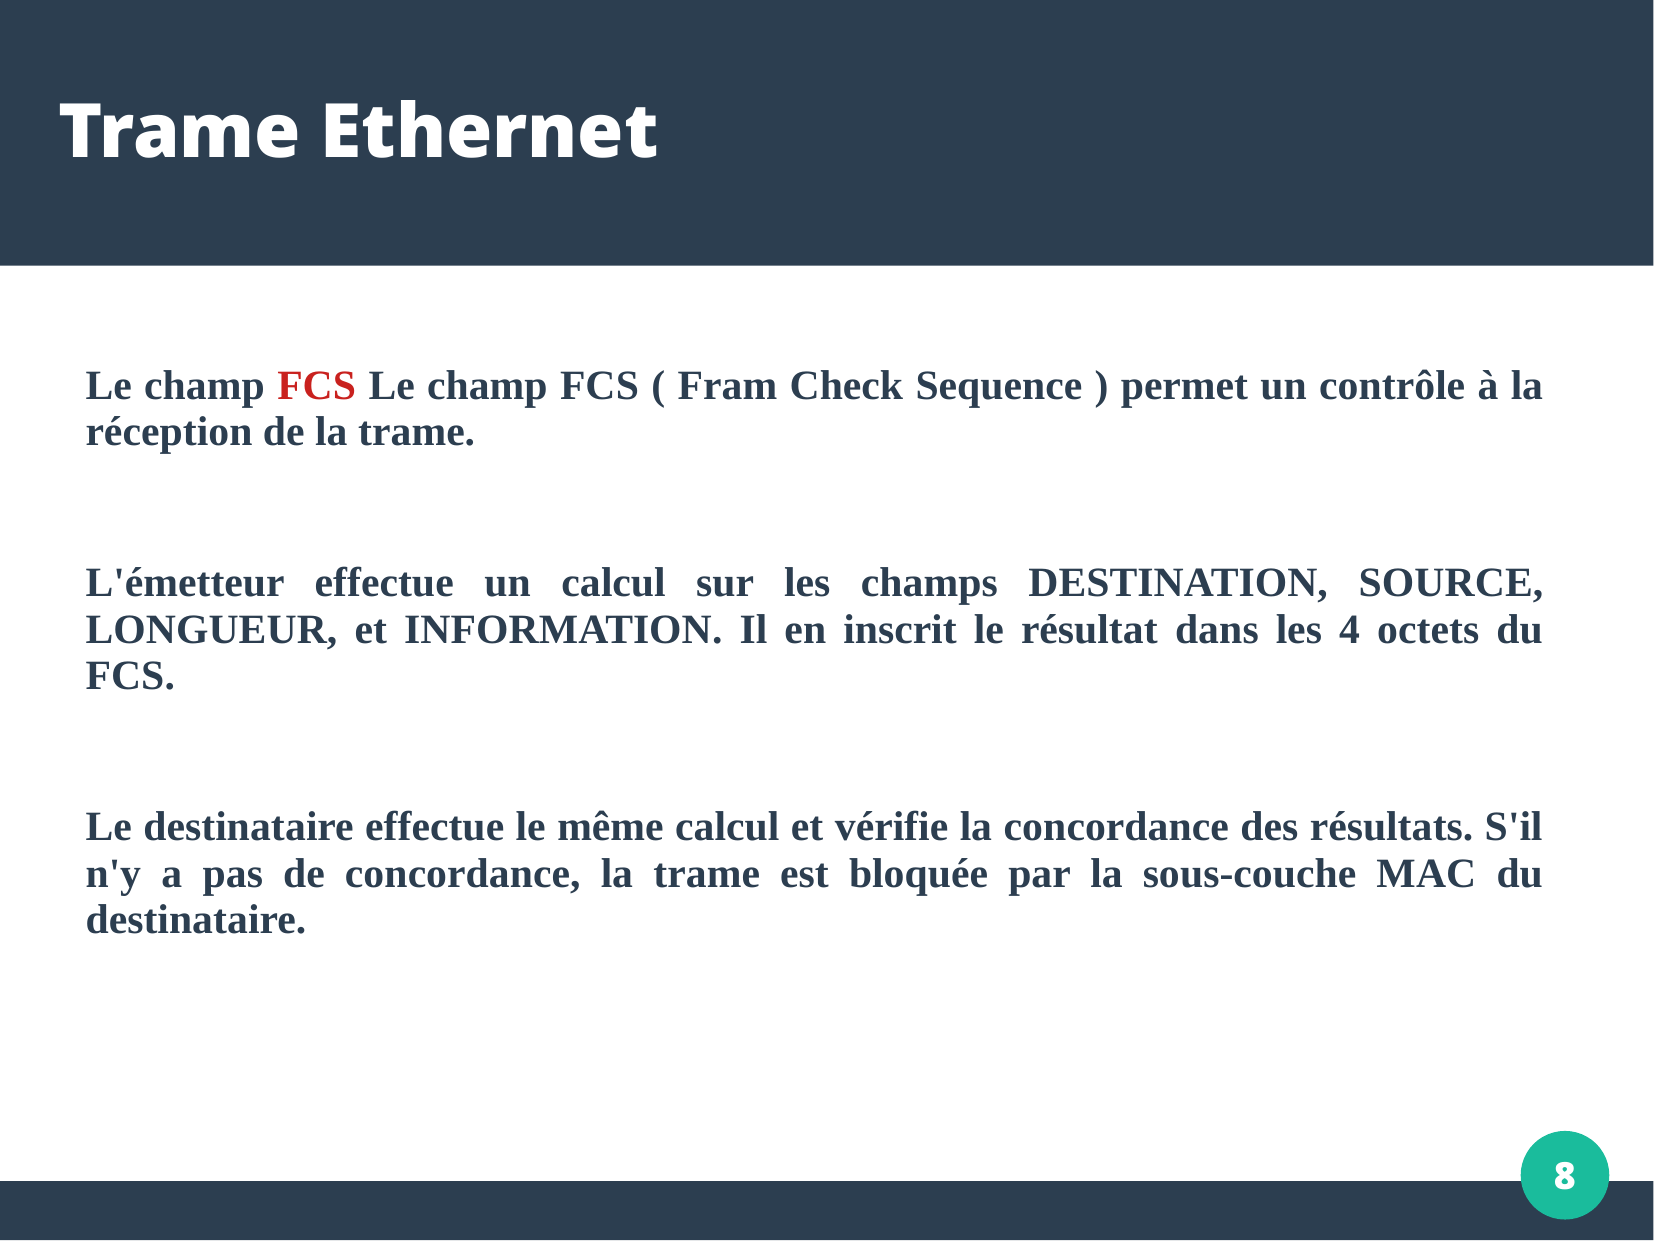

# Trame Ethernet
Le champ FCS Le champ FCS ( Fram Check Sequence ) permet un contrôle à la réception de la trame.
L'émetteur effectue un calcul sur les champs DESTINATION, SOURCE, LONGUEUR, et INFORMATION. Il en inscrit le résultat dans les 4 octets du FCS.
Le destinataire effectue le même calcul et vérifie la concordance des résultats. S'il n'y a pas de concordance, la trame est bloquée par la sous-couche MAC du destinataire.
8